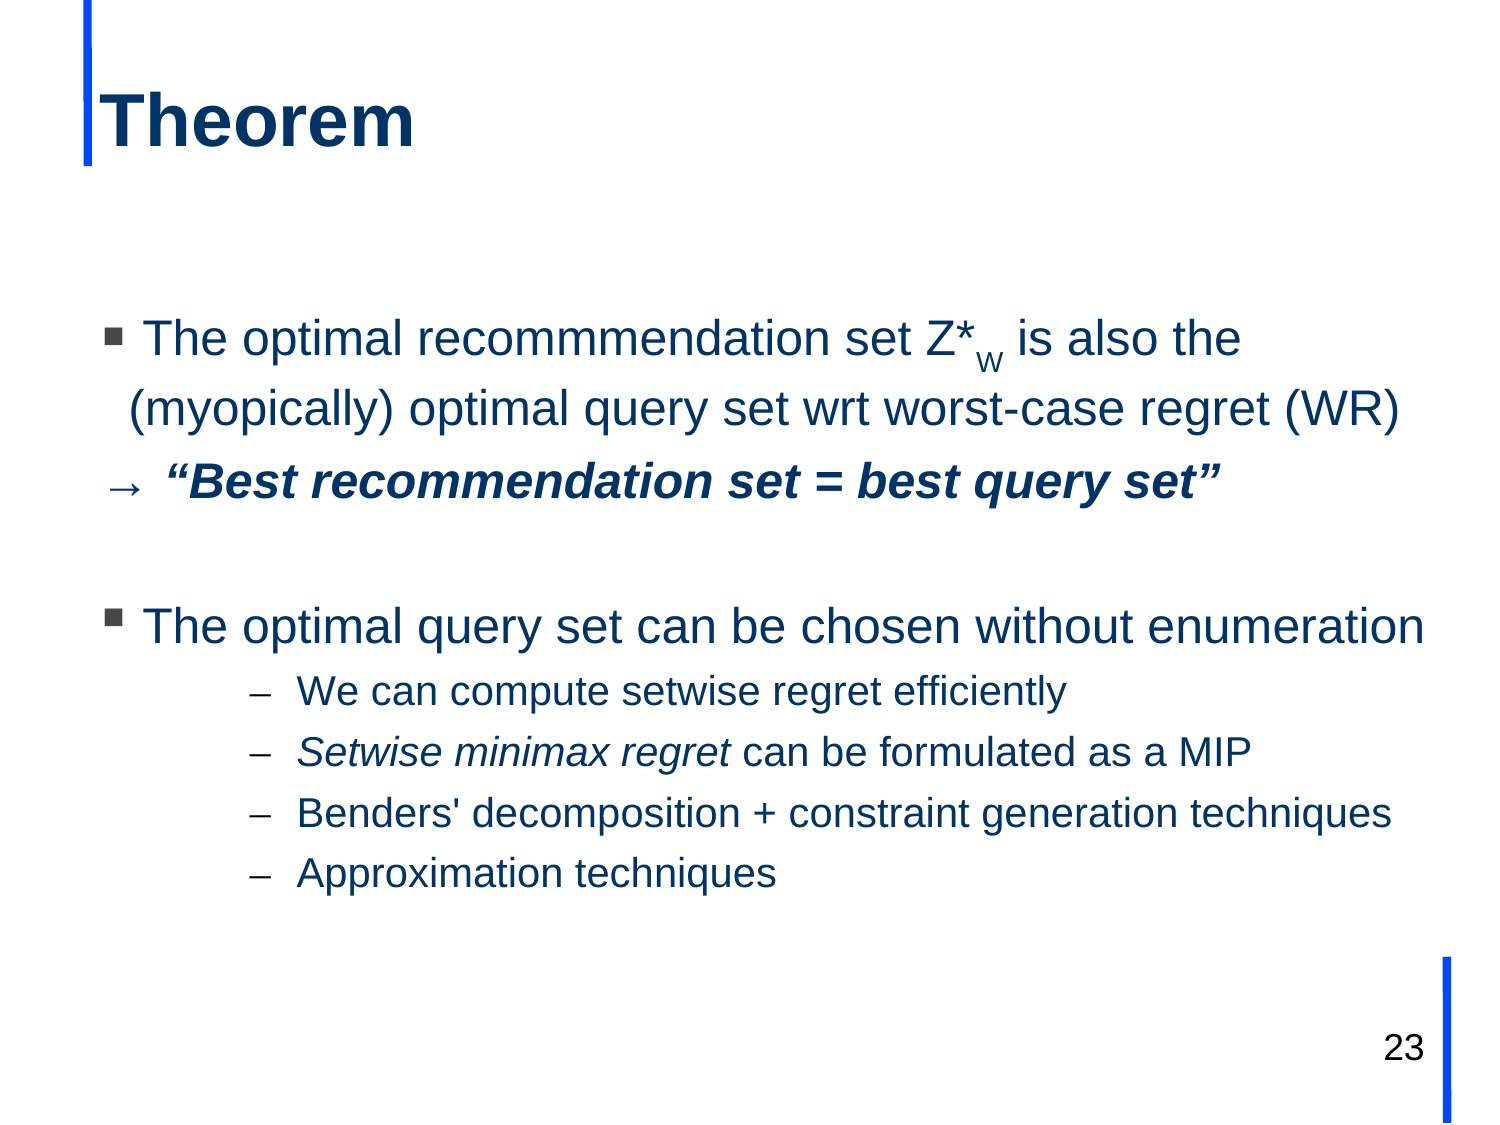

# Theorem
 The optimal recommmendation set Z*W is also the (myopically) optimal query set wrt worst-case regret (WR)
→ “Best recommendation set = best query set”
 The optimal query set can be chosen without enumeration
We can compute setwise regret efficiently
Setwise minimax regret can be formulated as a MIP
Benders' decomposition + constraint generation techniques
Approximation techniques
23